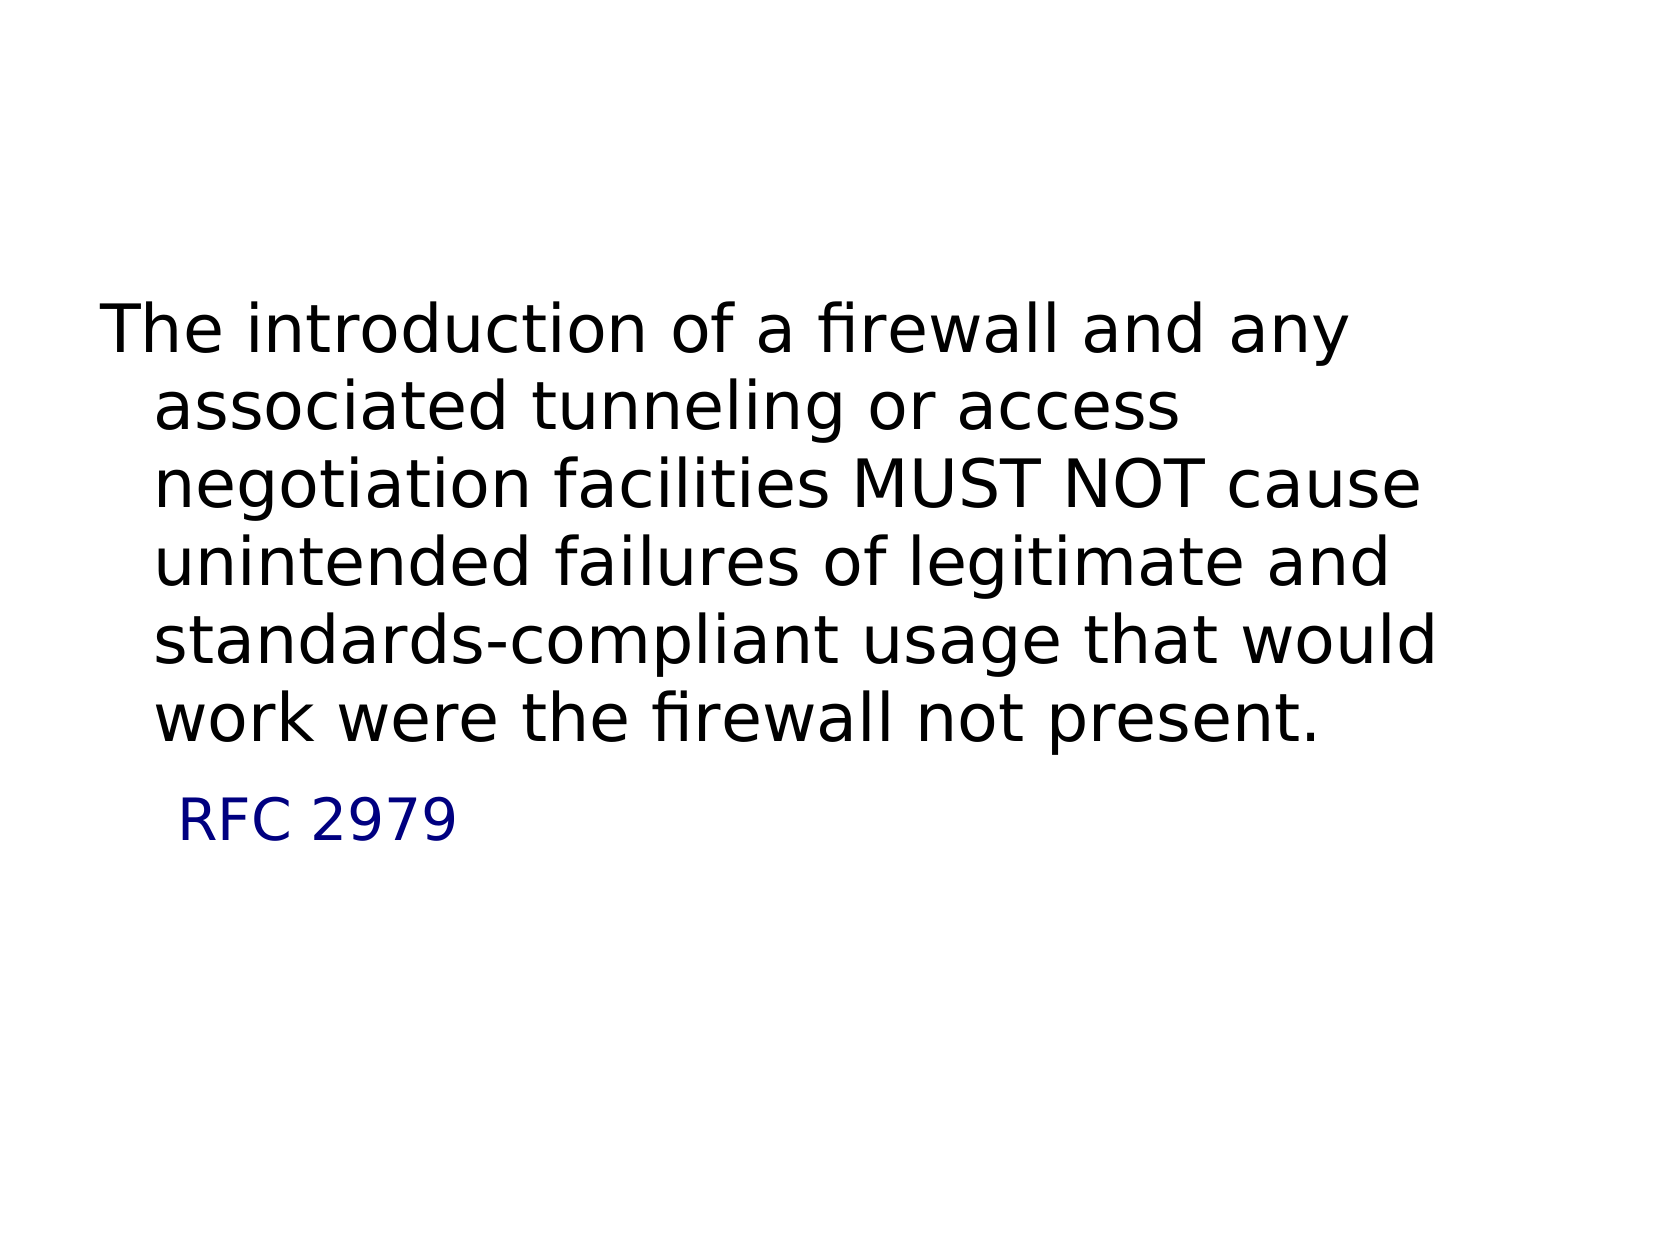

#
The introduction of a firewall and any associated tunneling or access negotiation facilities MUST NOT cause unintended failures of legitimate and standards-compliant usage that would work were the firewall not present.
RFC 2979